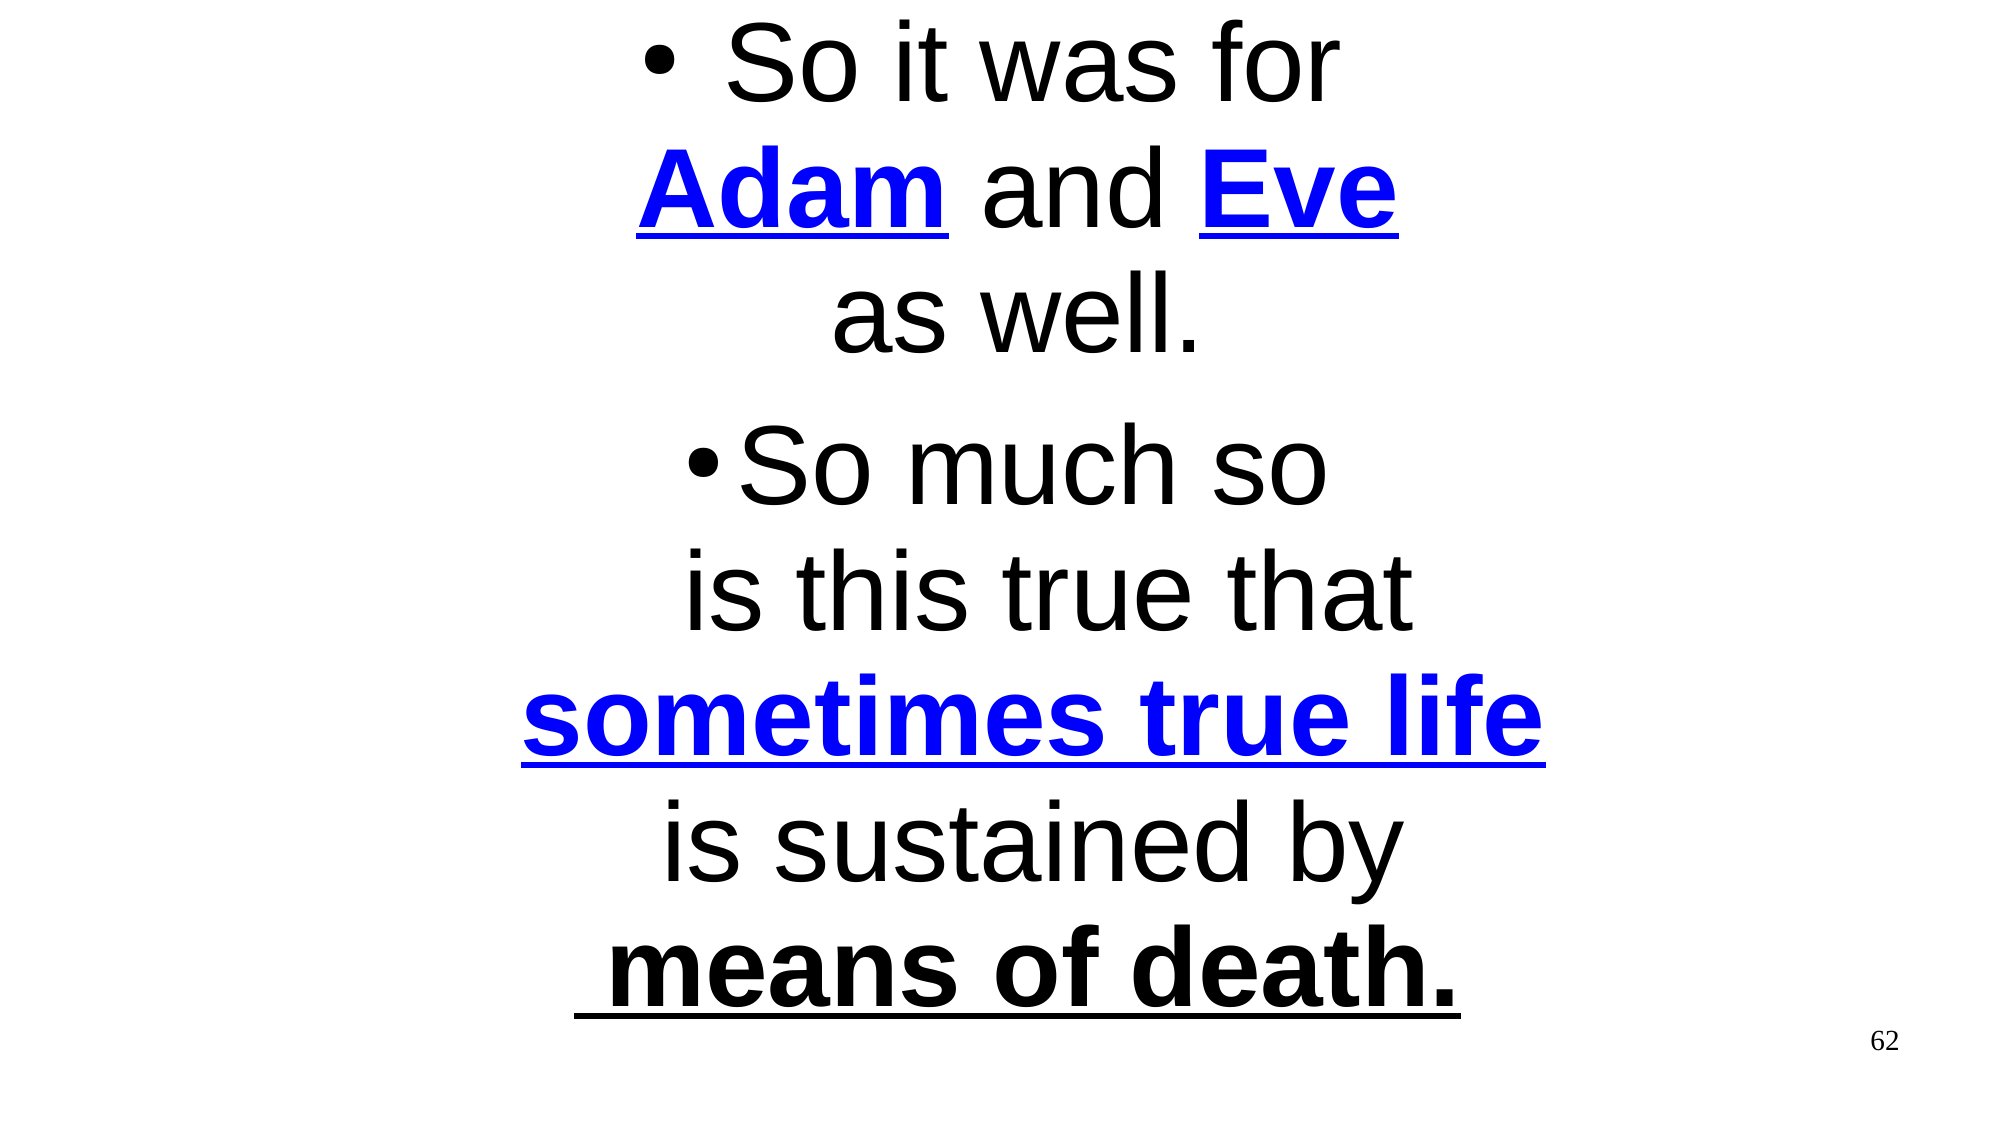

# So it was for Adam and Eve as well.
So much so
 is this true that
 sometimes true life
is sustained by
 means of death.
62